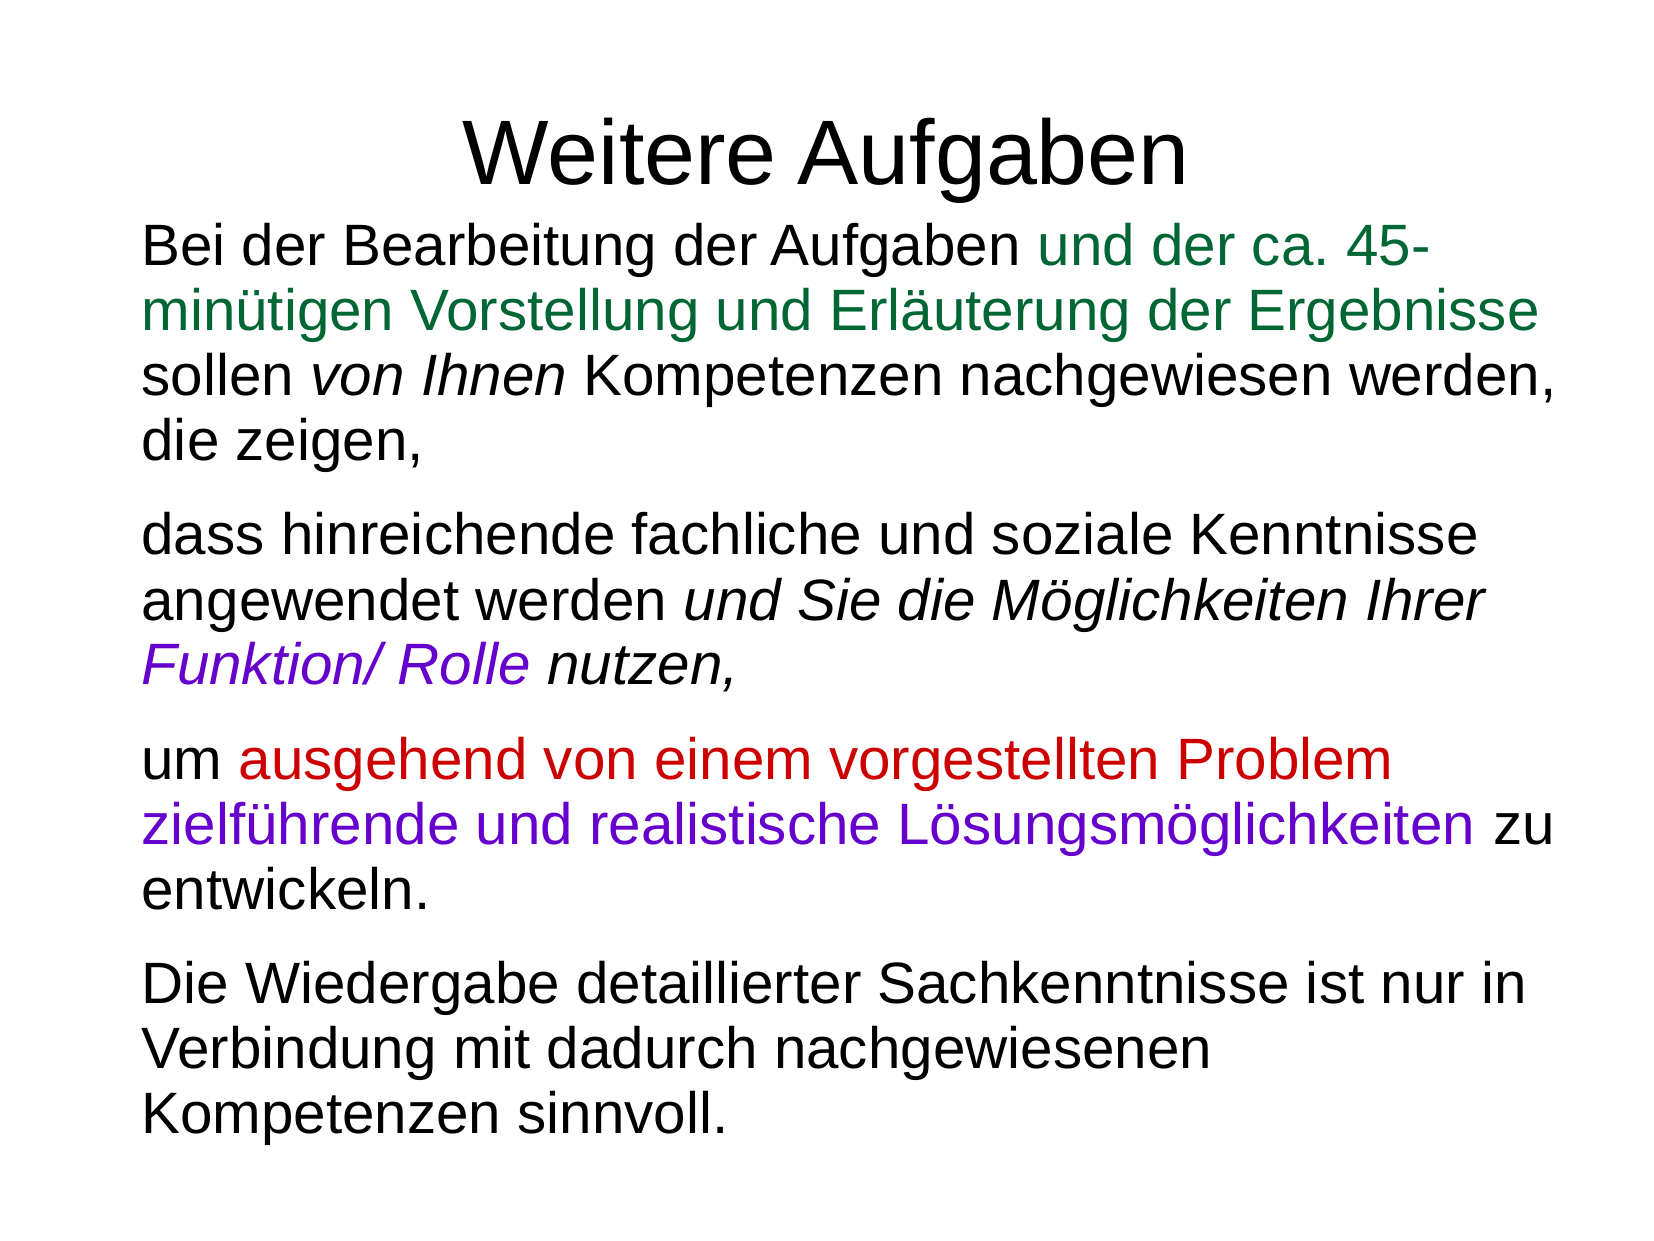

# Weitere Aufgaben
Bei der Bearbeitung der Aufgaben und der ca. 45-minütigen Vorstellung und Erläuterung der Ergebnisse sollen von Ihnen Kompetenzen nachgewiesen werden, die zeigen,
dass hinreichende fachliche und soziale Kenntnisse angewendet werden und Sie die Möglichkeiten Ihrer Funktion/ Rolle nutzen,
um ausgehend von einem vorgestellten Problem zielführende und realistische Lösungsmöglichkeiten zu entwickeln.
Die Wiedergabe detaillierter Sachkenntnisse ist nur in Verbindung mit dadurch nachgewiesenen Kompetenzen sinnvoll.